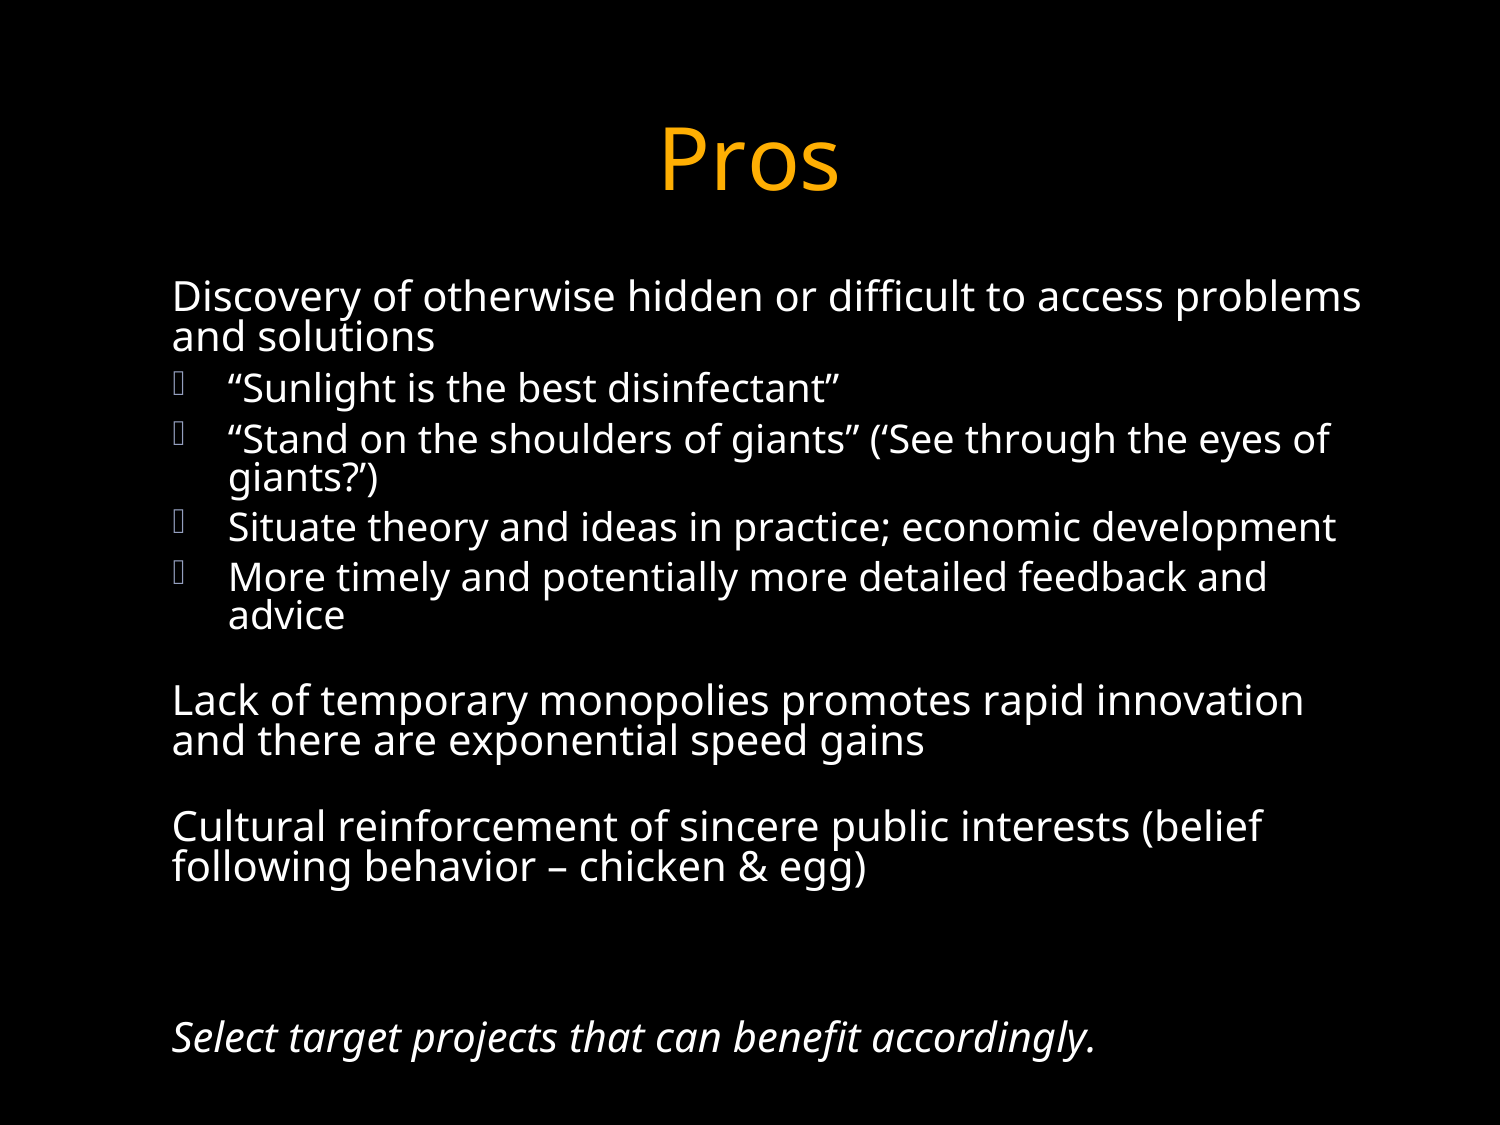

# Pros
Discovery of otherwise hidden or difficult to access problems and solutions
“Sunlight is the best disinfectant”
“Stand on the shoulders of giants” (‘See through the eyes of giants?’)
Situate theory and ideas in practice; economic development
More timely and potentially more detailed feedback and advice
Lack of temporary monopolies promotes rapid innovation and there are exponential speed gains
Cultural reinforcement of sincere public interests (belief following behavior – chicken & egg)
	Select target projects that can benefit accordingly.